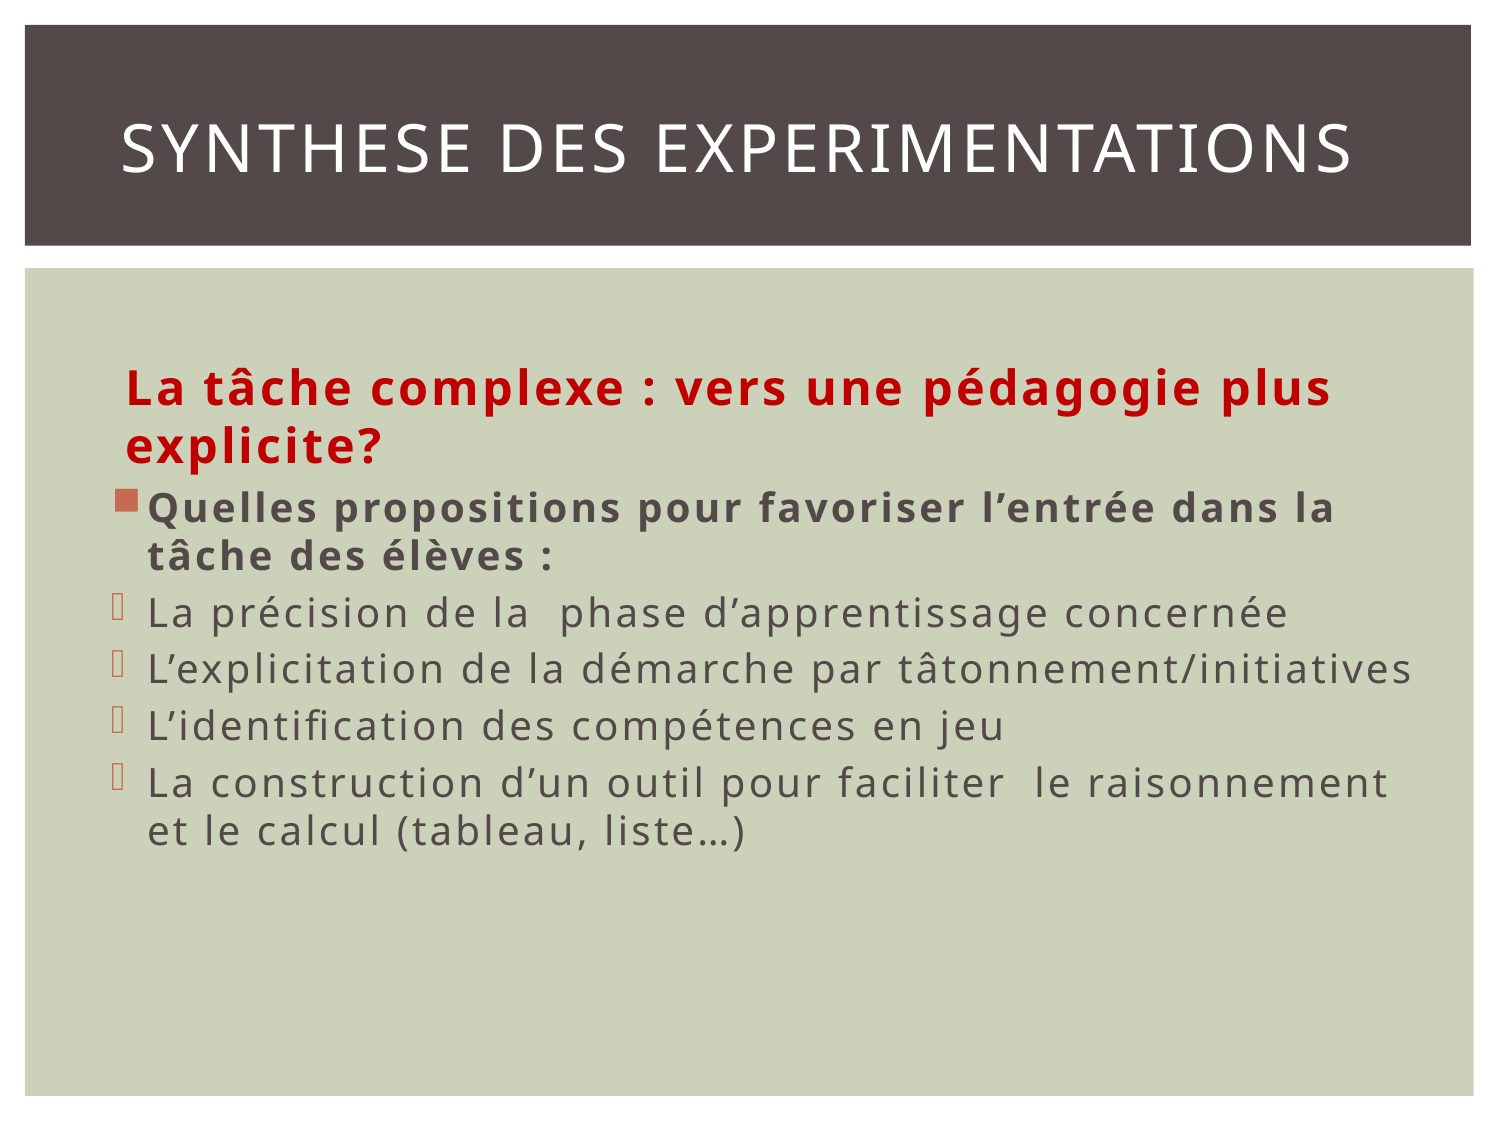

SYNTHESE DES EXPERIMENTATIONS
# La tâche complexe : vers une pédagogie plus explicite?
Quelles propositions pour favoriser l’entrée dans la tâche des élèves :
La précision de la phase d’apprentissage concernée
L’explicitation de la démarche par tâtonnement/initiatives
L’identification des compétences en jeu
La construction d’un outil pour faciliter le raisonnement et le calcul (tableau, liste…)